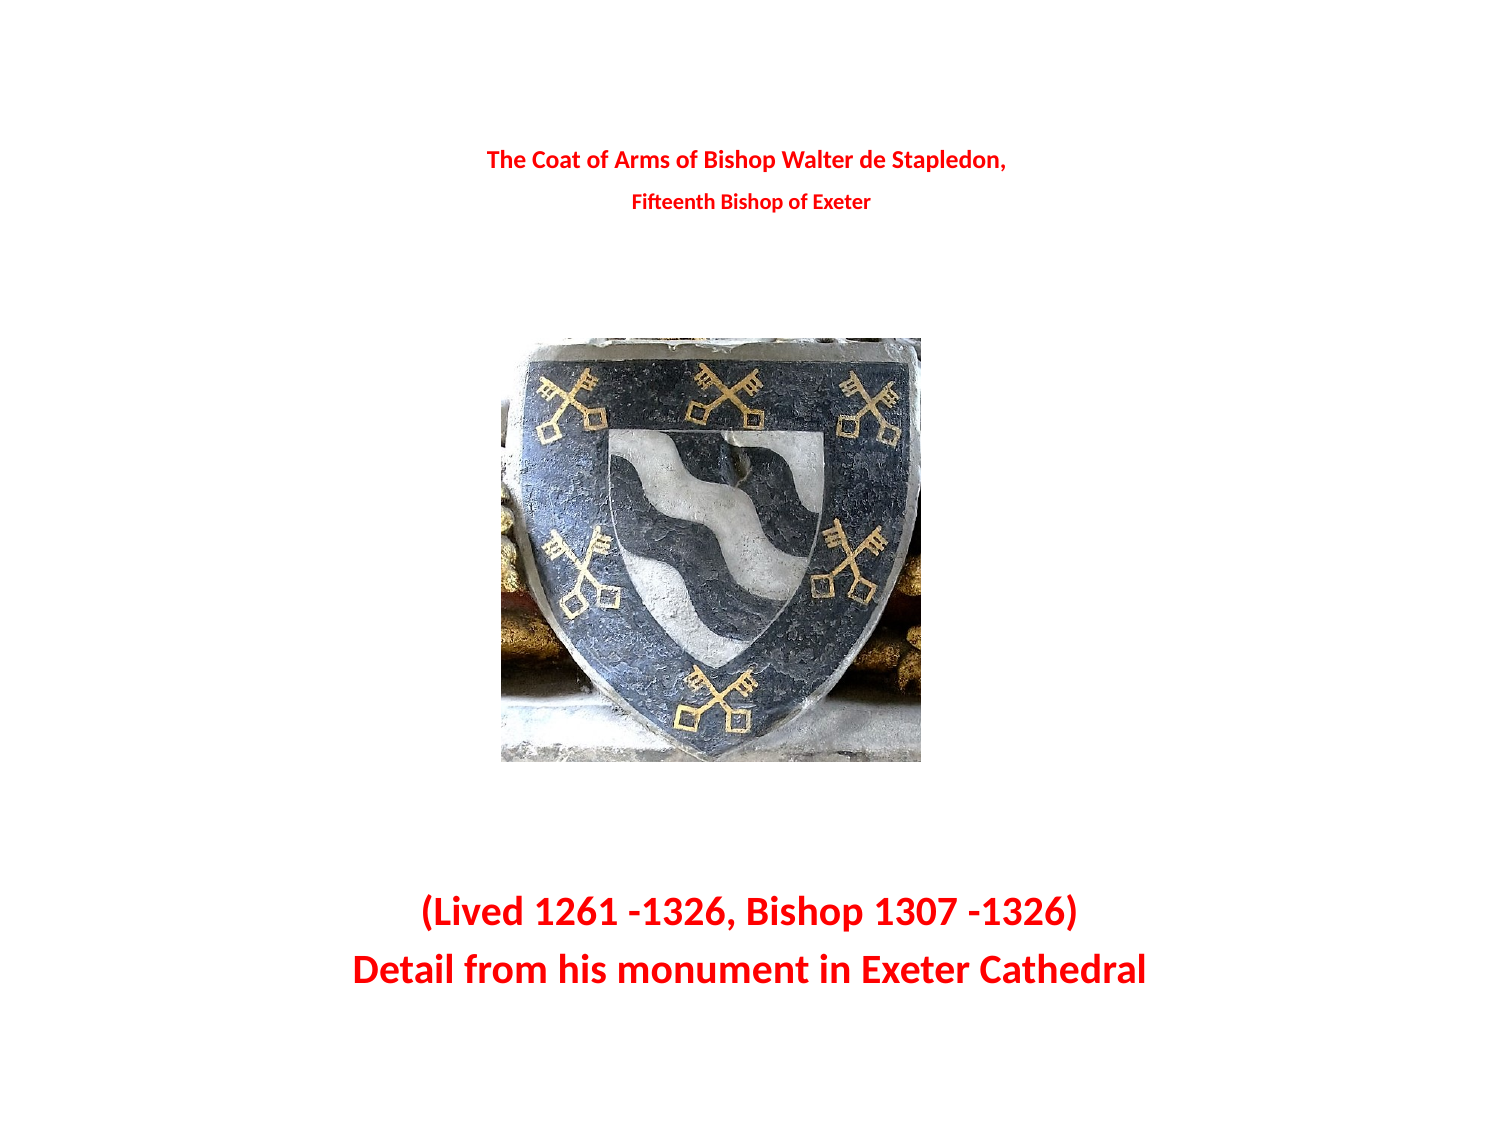

# The Coat of Arms of Bishop Walter de Stapledon, Fifteenth Bishop of Exeter
(Lived 1261 -1326, Bishop 1307 -1326)
Detail from his monument in Exeter Cathedral